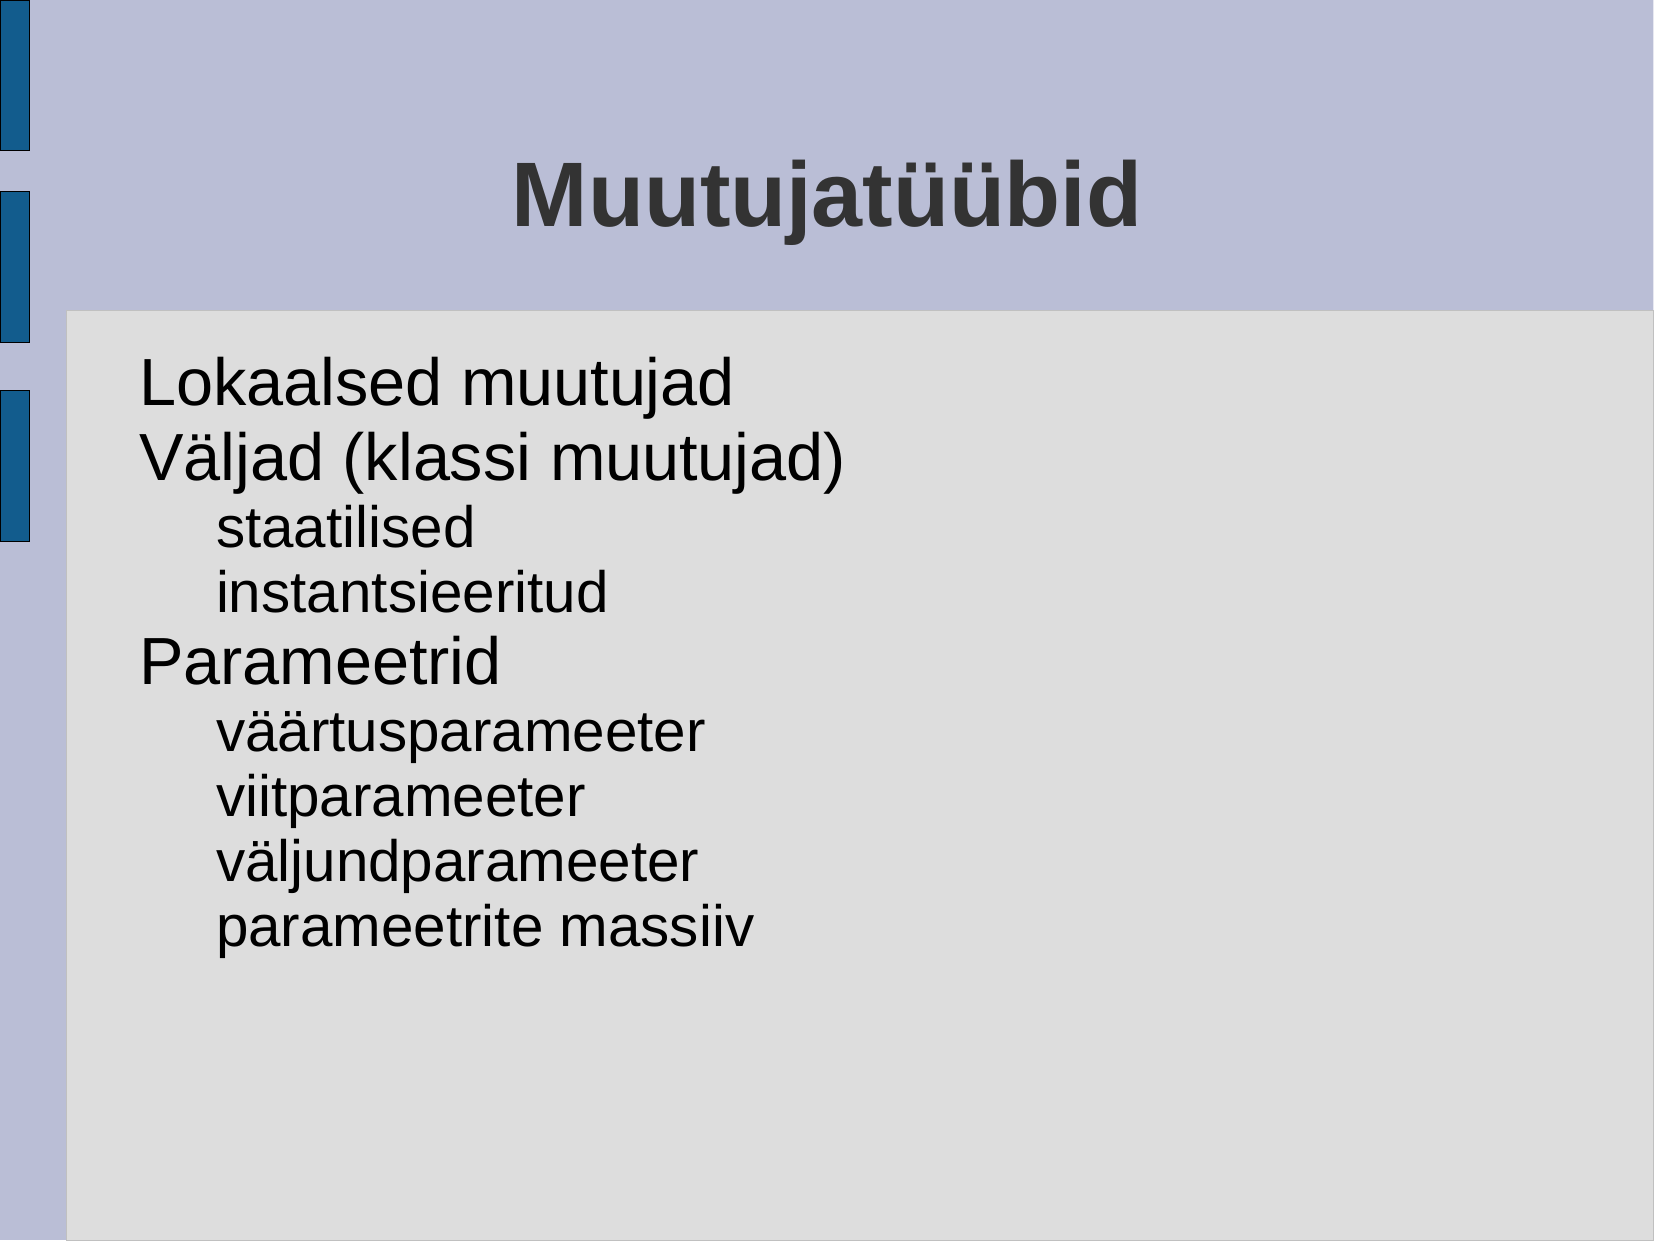

# Muutujatüübid
Lokaalsed muutujad
Väljad (klassi muutujad)
staatilised
instantsieeritud
Parameetrid
väärtusparameeter
viitparameeter
väljundparameeter
parameetrite massiiv